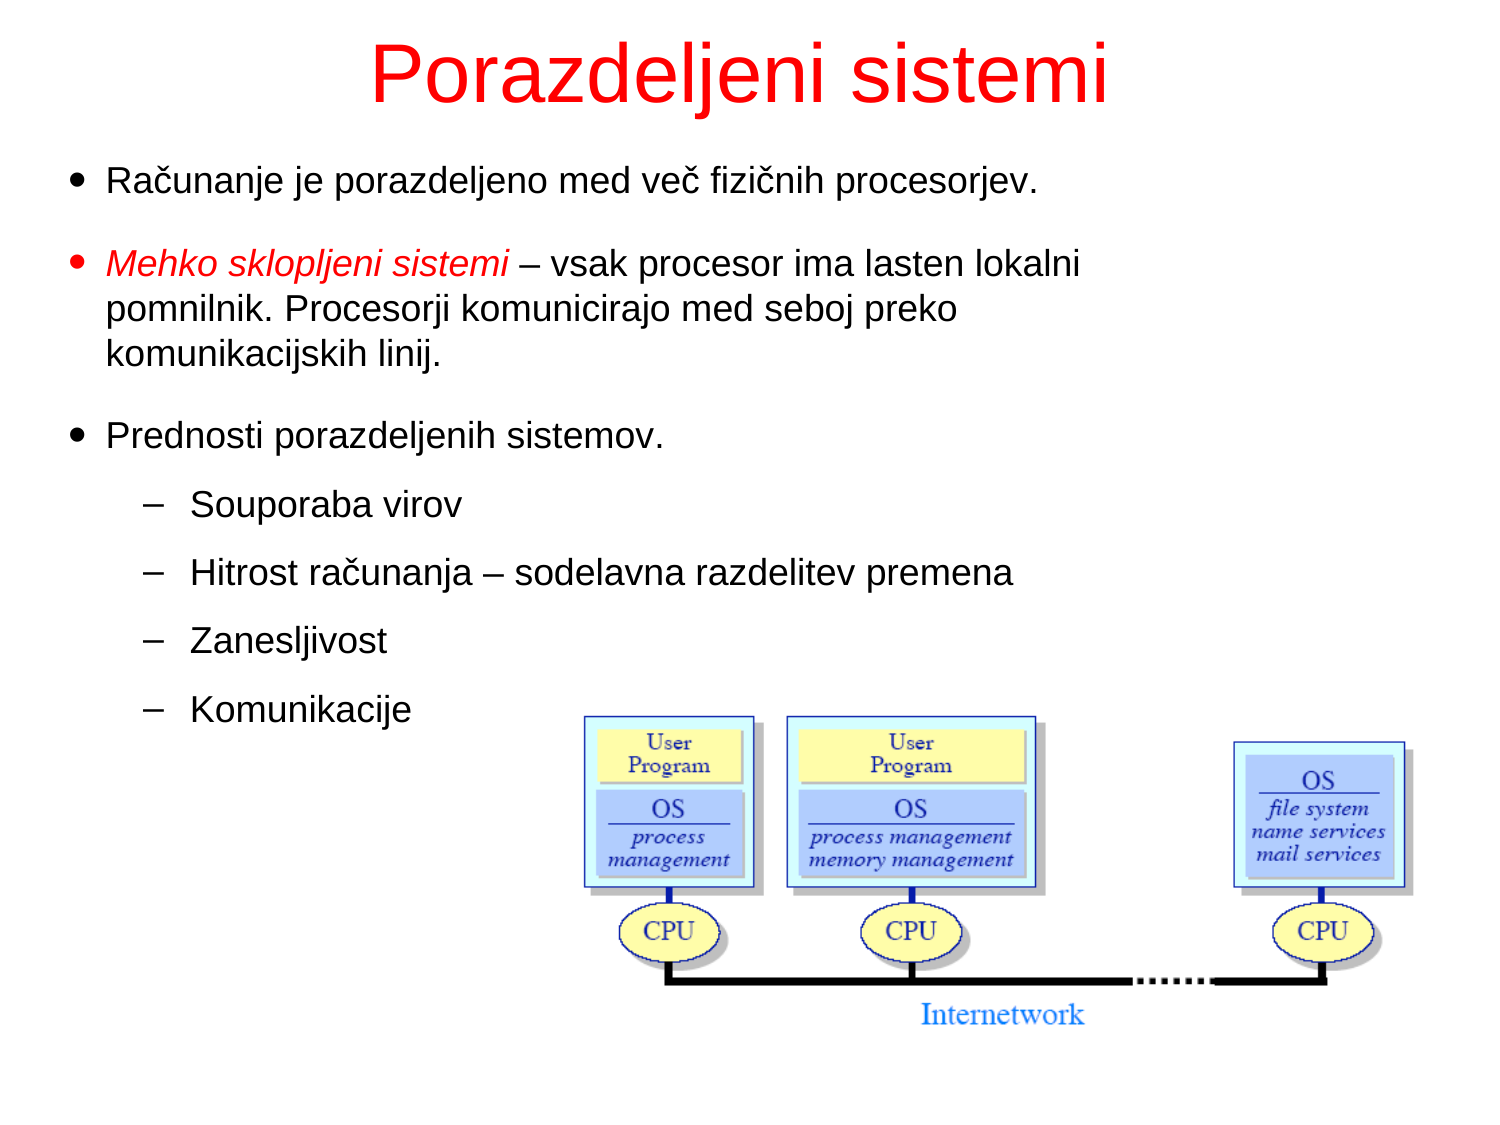

# Porazdeljeni sistemi
Računanje je porazdeljeno med več fizičnih procesorjev.
Mehko sklopljeni sistemi – vsak procesor ima lasten lokalni pomnilnik. Procesorji komunicirajo med seboj preko komunikacijskih linij.
Prednosti porazdeljenih sistemov.
Souporaba virov
Hitrost računanja – sodelavna razdelitev premena
Zanesljivost
Komunikacije